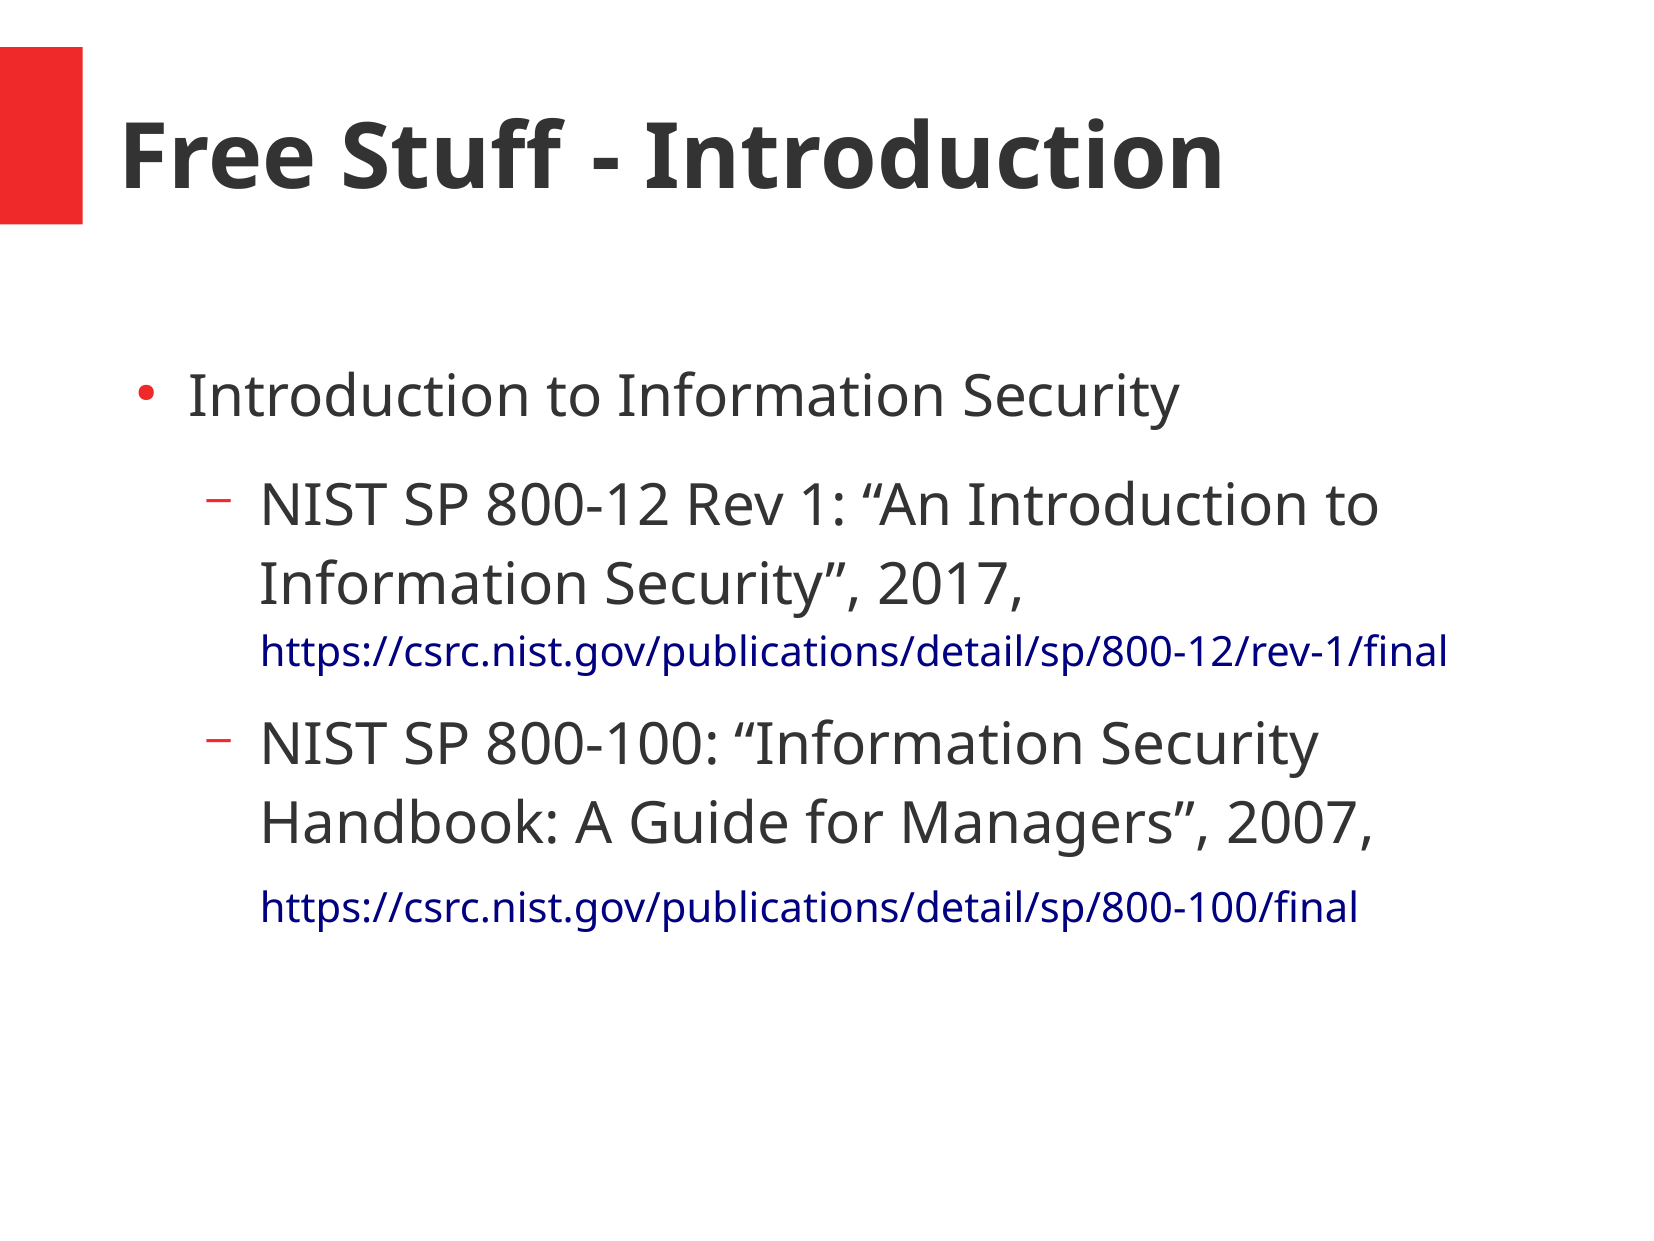

# Free Stuff	 - Introduction
Introduction to Information Security
NIST SP 800-12 Rev 1: “An Introduction to Information Security”, 2017, https://csrc.nist.gov/publications/detail/sp/800-12/rev-1/final
NIST SP 800-100: “Information Security Handbook: A Guide for Managers”, 2007, https://csrc.nist.gov/publications/detail/sp/800-100/final